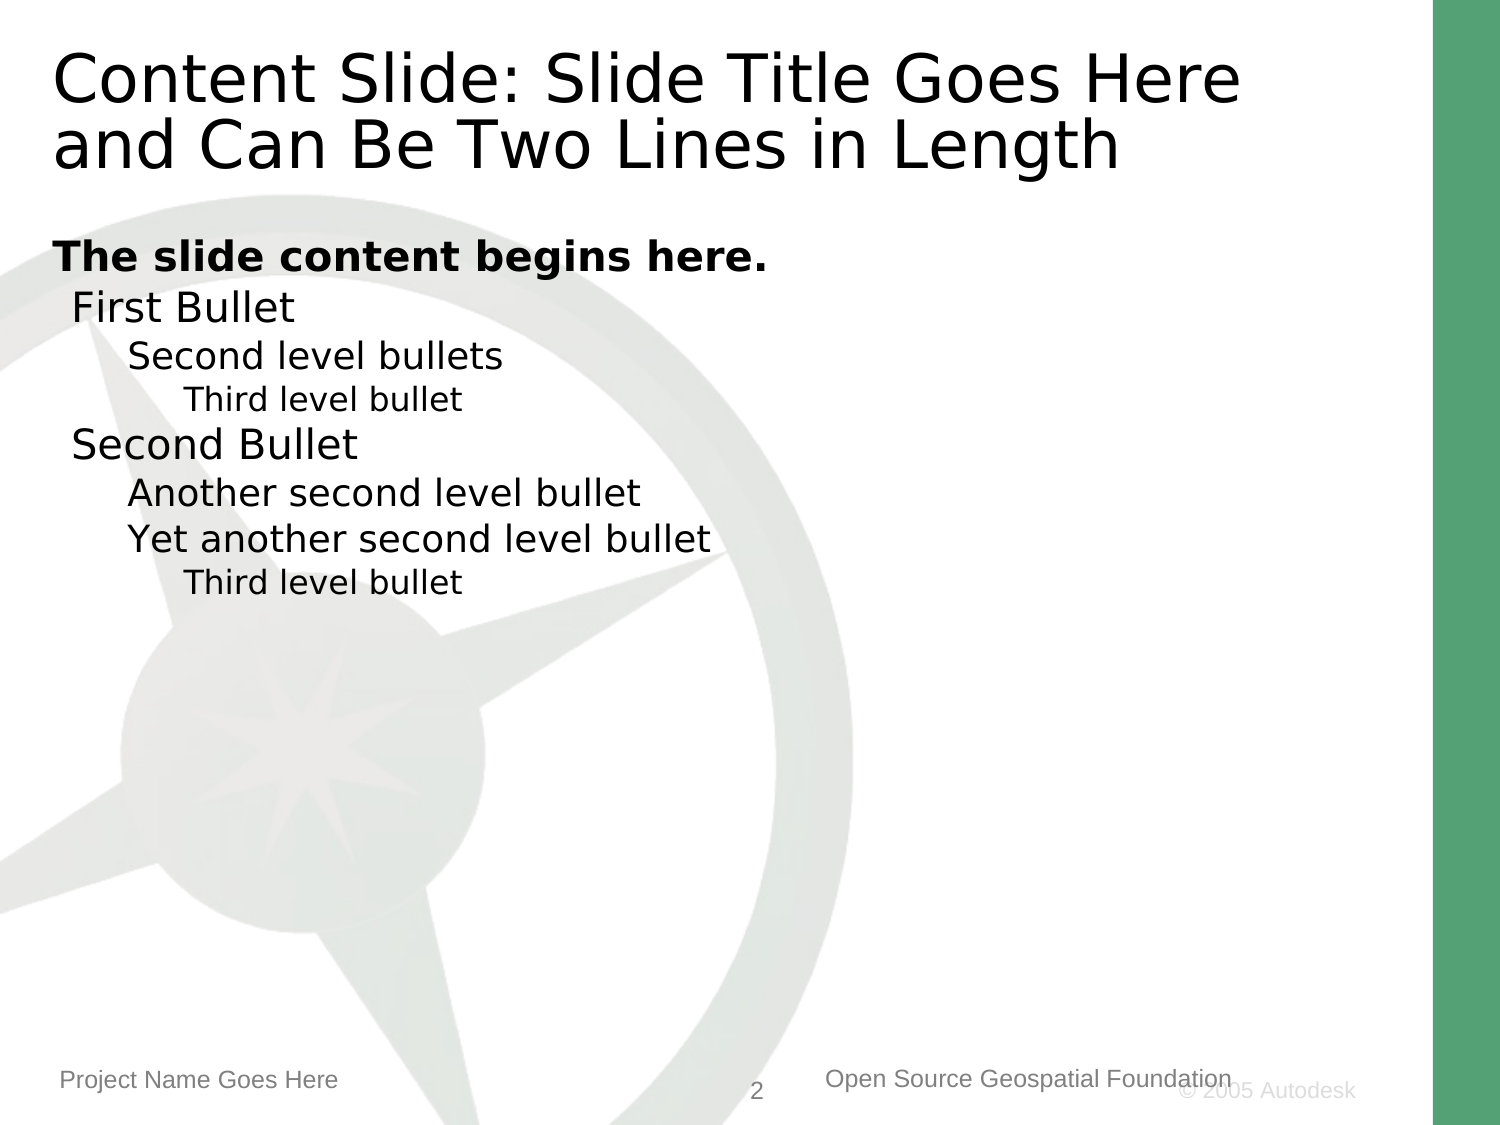

# Content Slide: Slide Title Goes Here and Can Be Two Lines in Length
The slide content begins here.
First Bullet
Second level bullets
Third level bullet
Second Bullet
Another second level bullet
Yet another second level bullet
Third level bullet
Title of the presentation